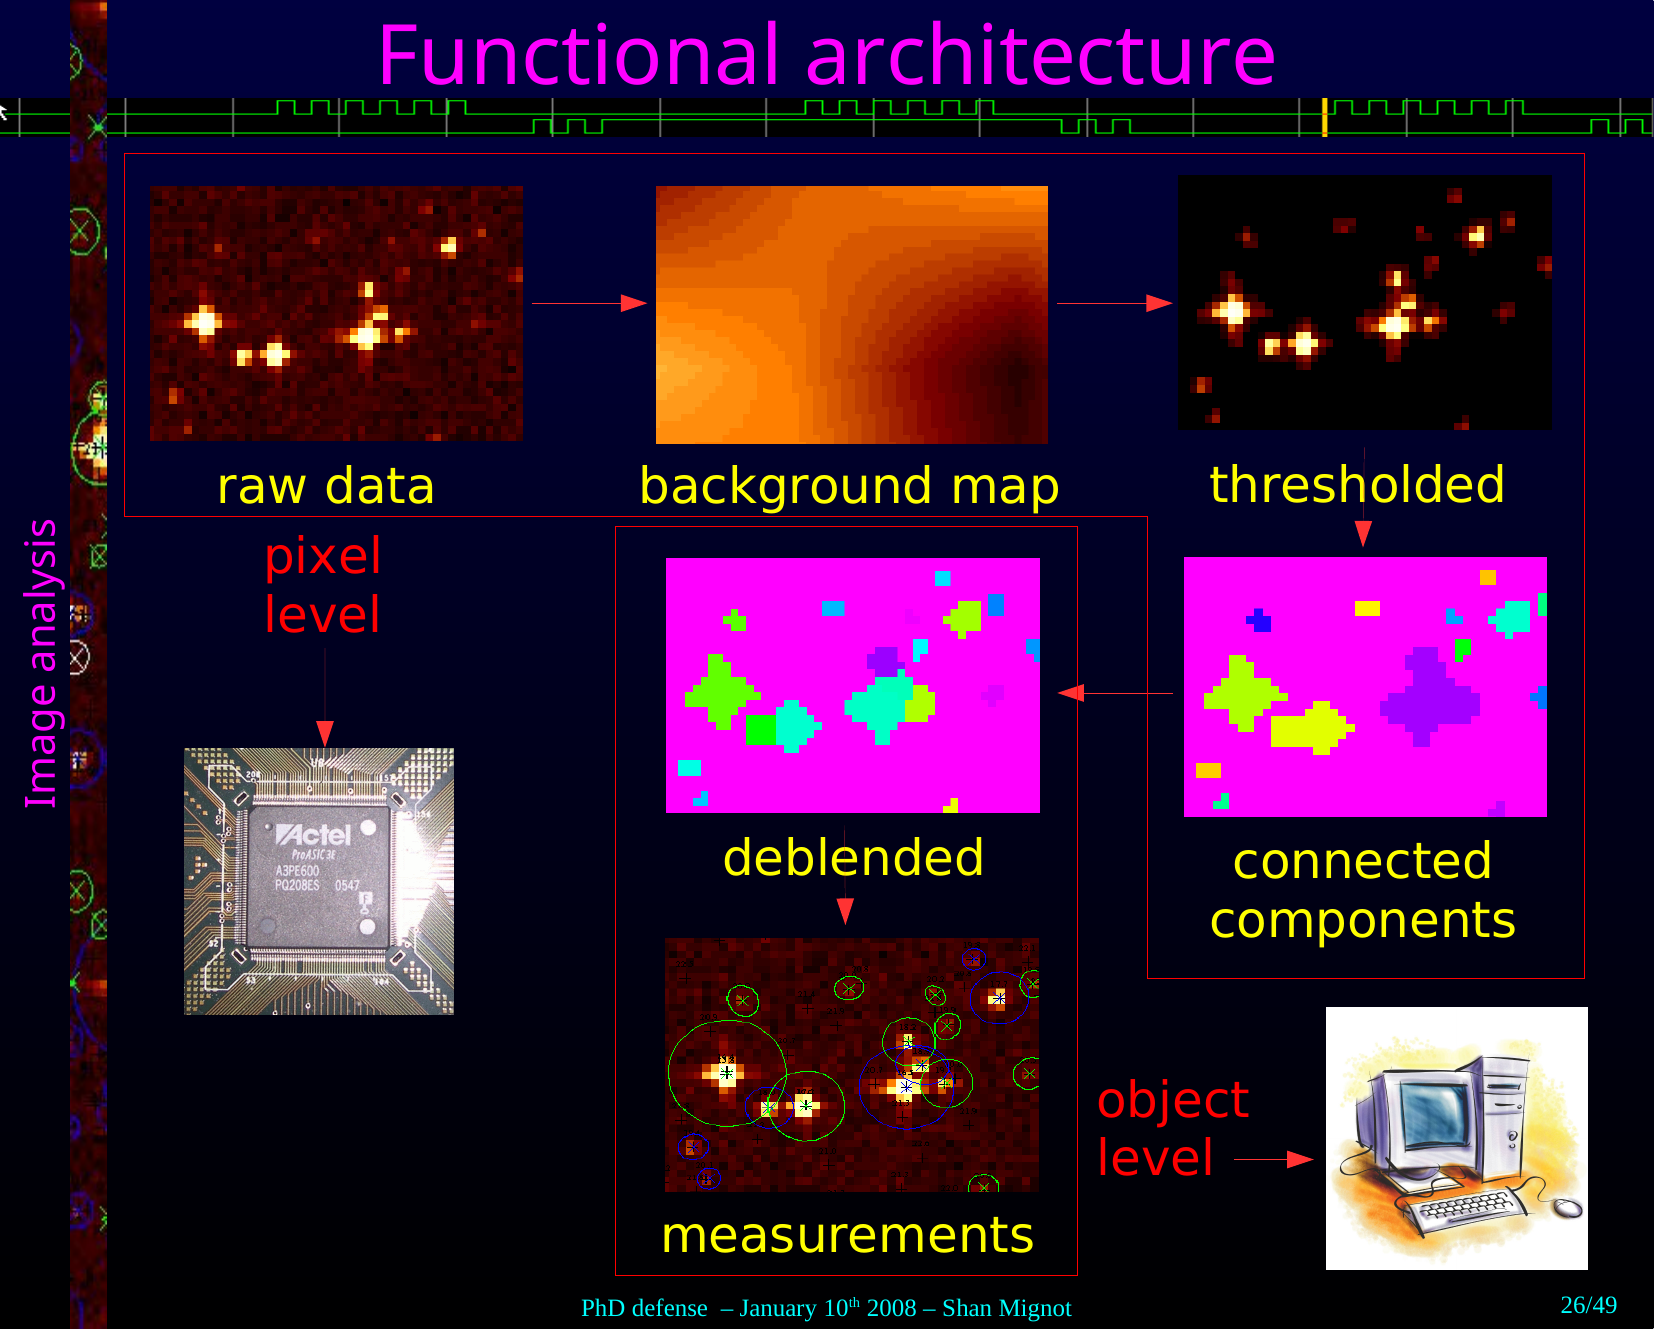

# Functional architecture
background map
thresholded
raw data
pixel level
Image analysis
deblended
connected
components
object level
measurements
PhD defense – January 10th 2008 – Shan Mignot